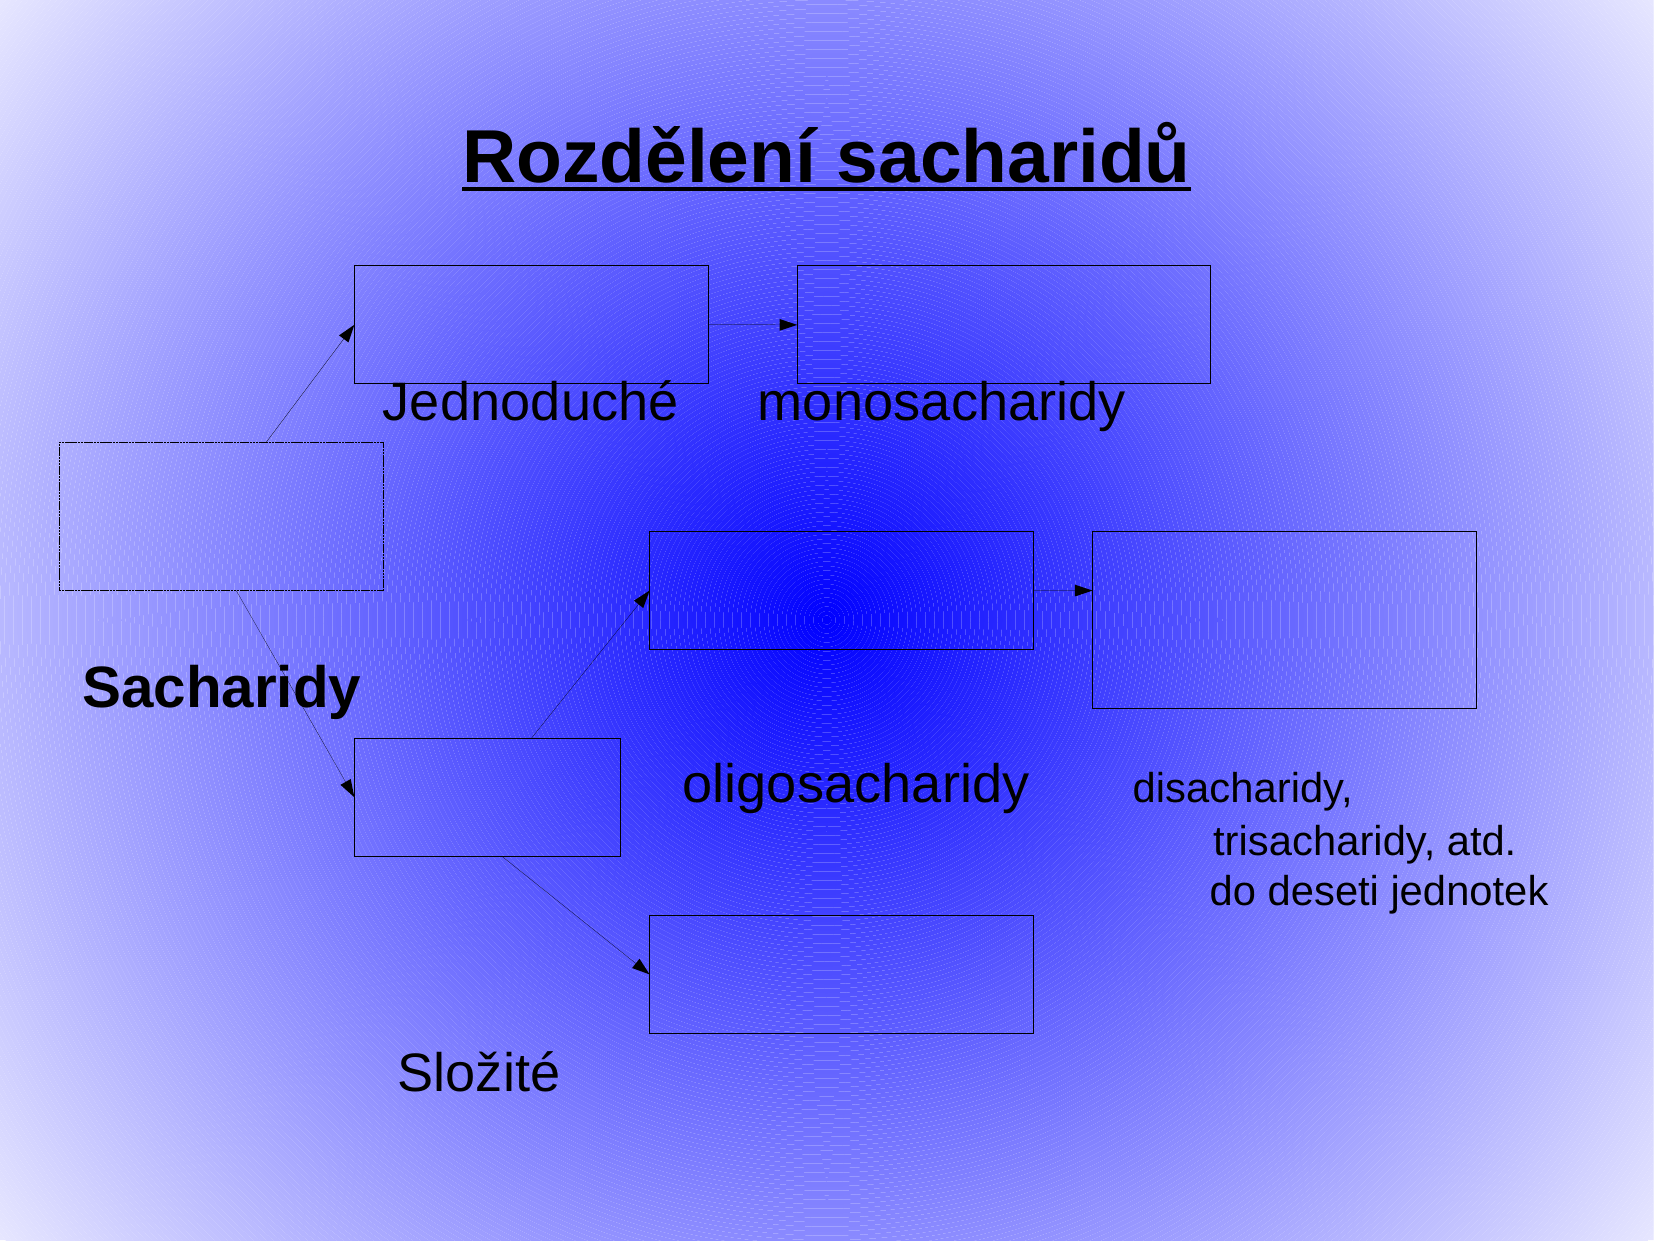

# Rozdělení sacharidů
				Jednoduché		monosacharidy
Sacharidy
								oligosacharidy		disacharidy, 																 trisacharidy, atd. do deseti jednotek
				 Složité
								polysacharidy